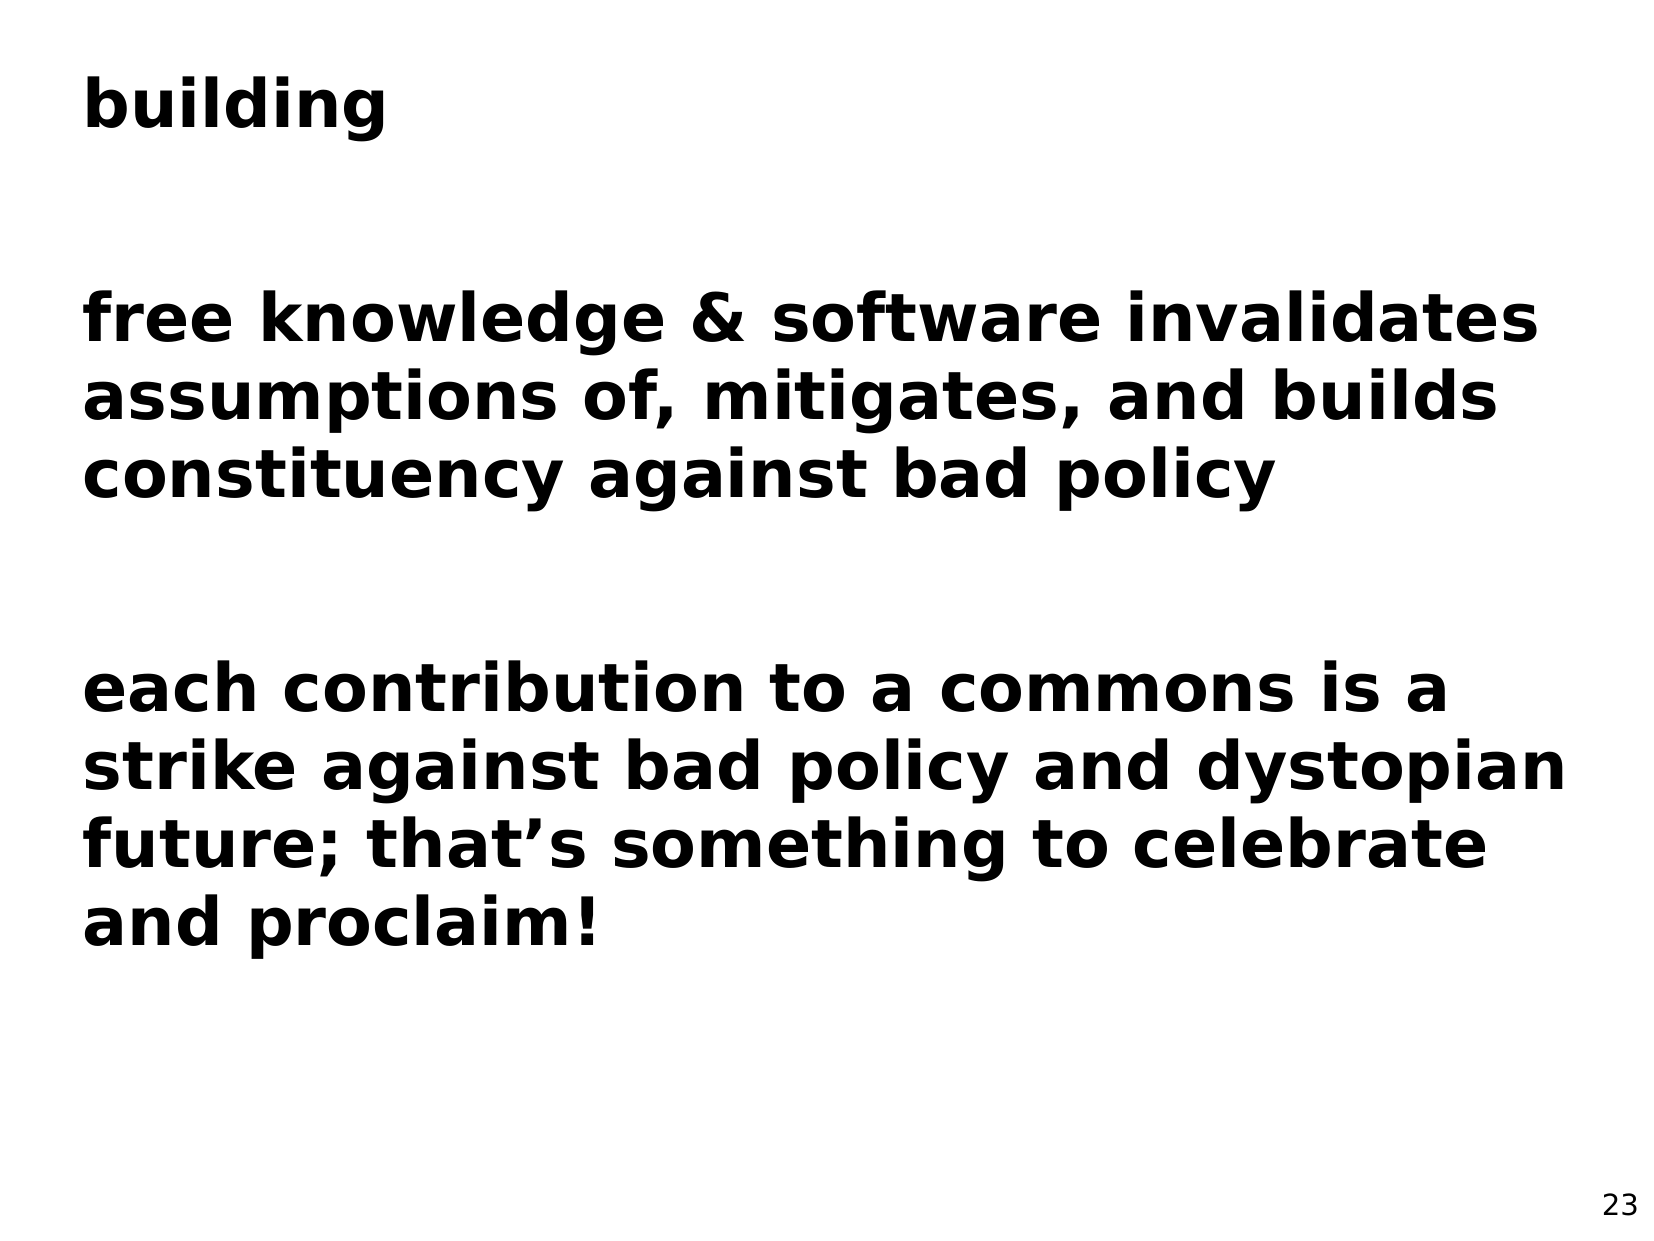

# building
free knowledge & software invalidates assumptions of, mitigates, and builds constituency against bad policy
each contribution to a commons is a strike against bad policy and dystopian future; that’s something to celebrate and proclaim!